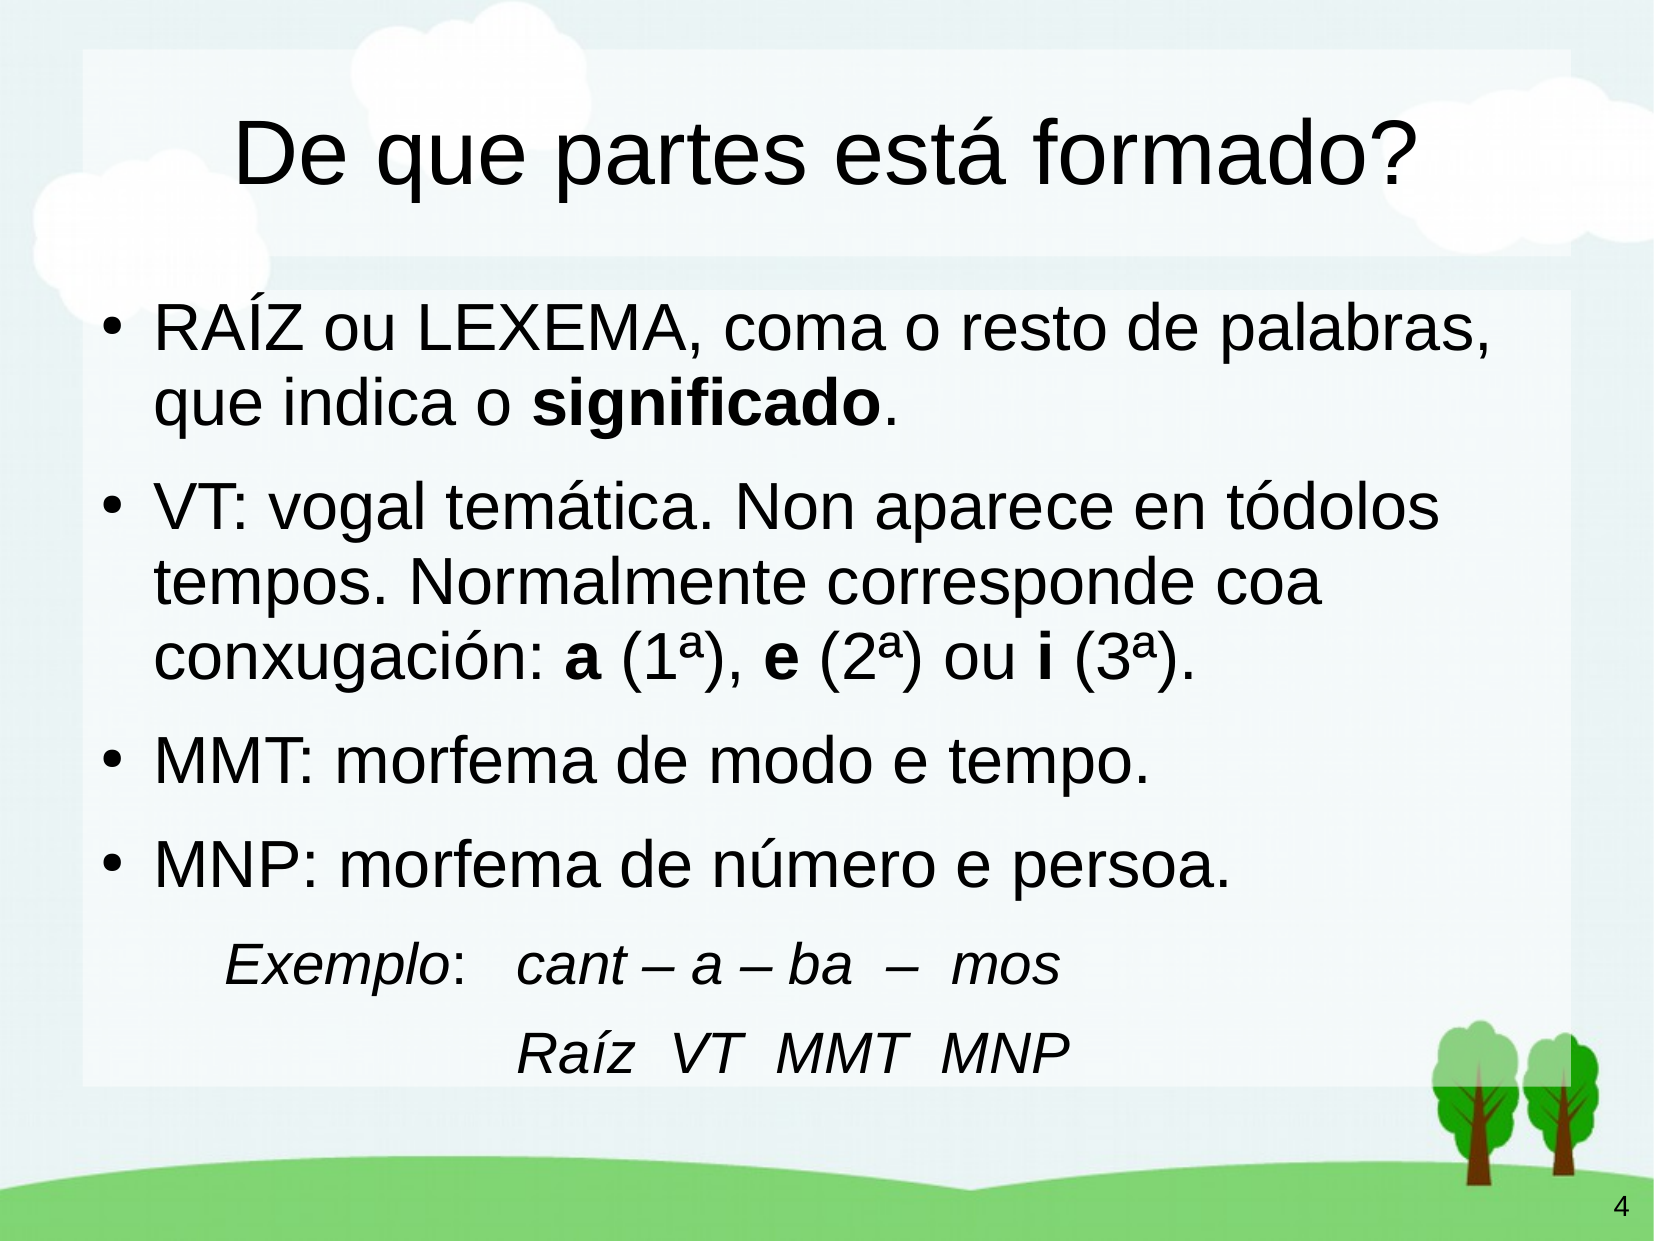

# De que partes está formado?
RAÍZ ou LEXEMA, coma o resto de palabras, que indica o significado.
VT: vogal temática. Non aparece en tódolos tempos. Normalmente corresponde coa conxugación: a (1ª), e (2ª) ou i (3ª).
MMT: morfema de modo e tempo.
MNP: morfema de número e persoa.
Exemplo: cant – a – ba – mos
 Raíz VT MMT MNP
4